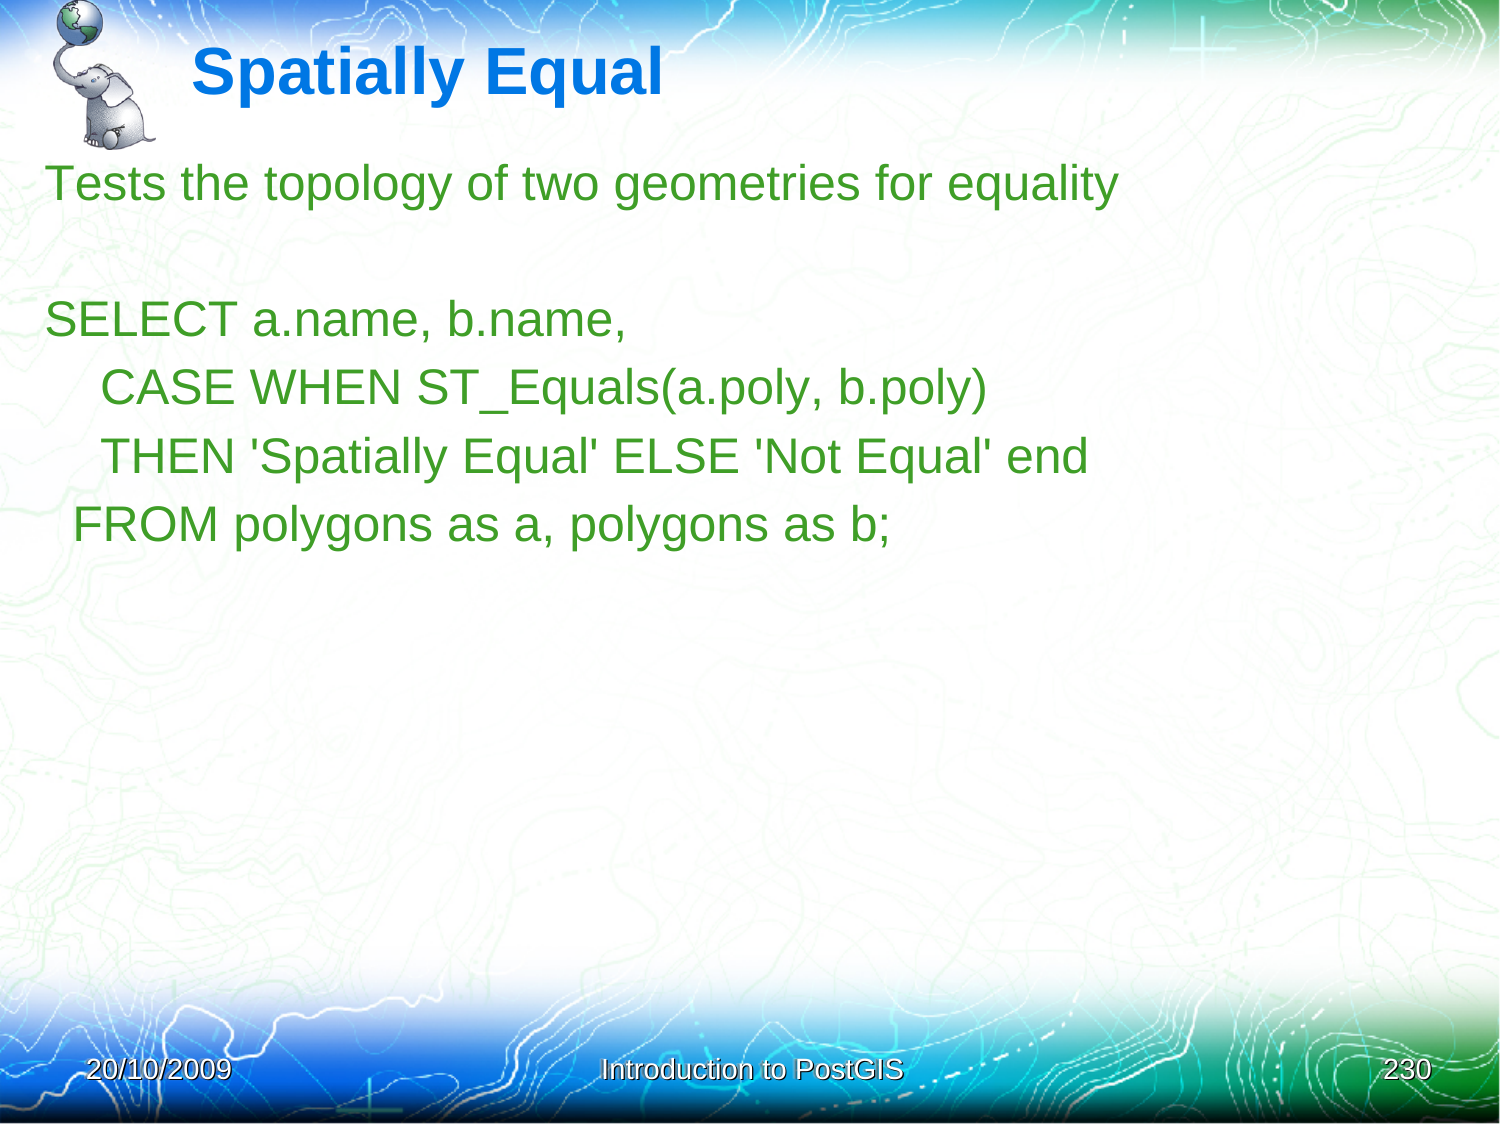

# Spatially Equal
Tests the topology of two geometries for equality
SELECT a.name, b.name,
 CASE WHEN ST_Equals(a.poly, b.poly)
 THEN 'Spatially Equal' ELSE 'Not Equal' end
 FROM polygons as a, polygons as b;
20/10/2009
Introduction to PostGIS
230